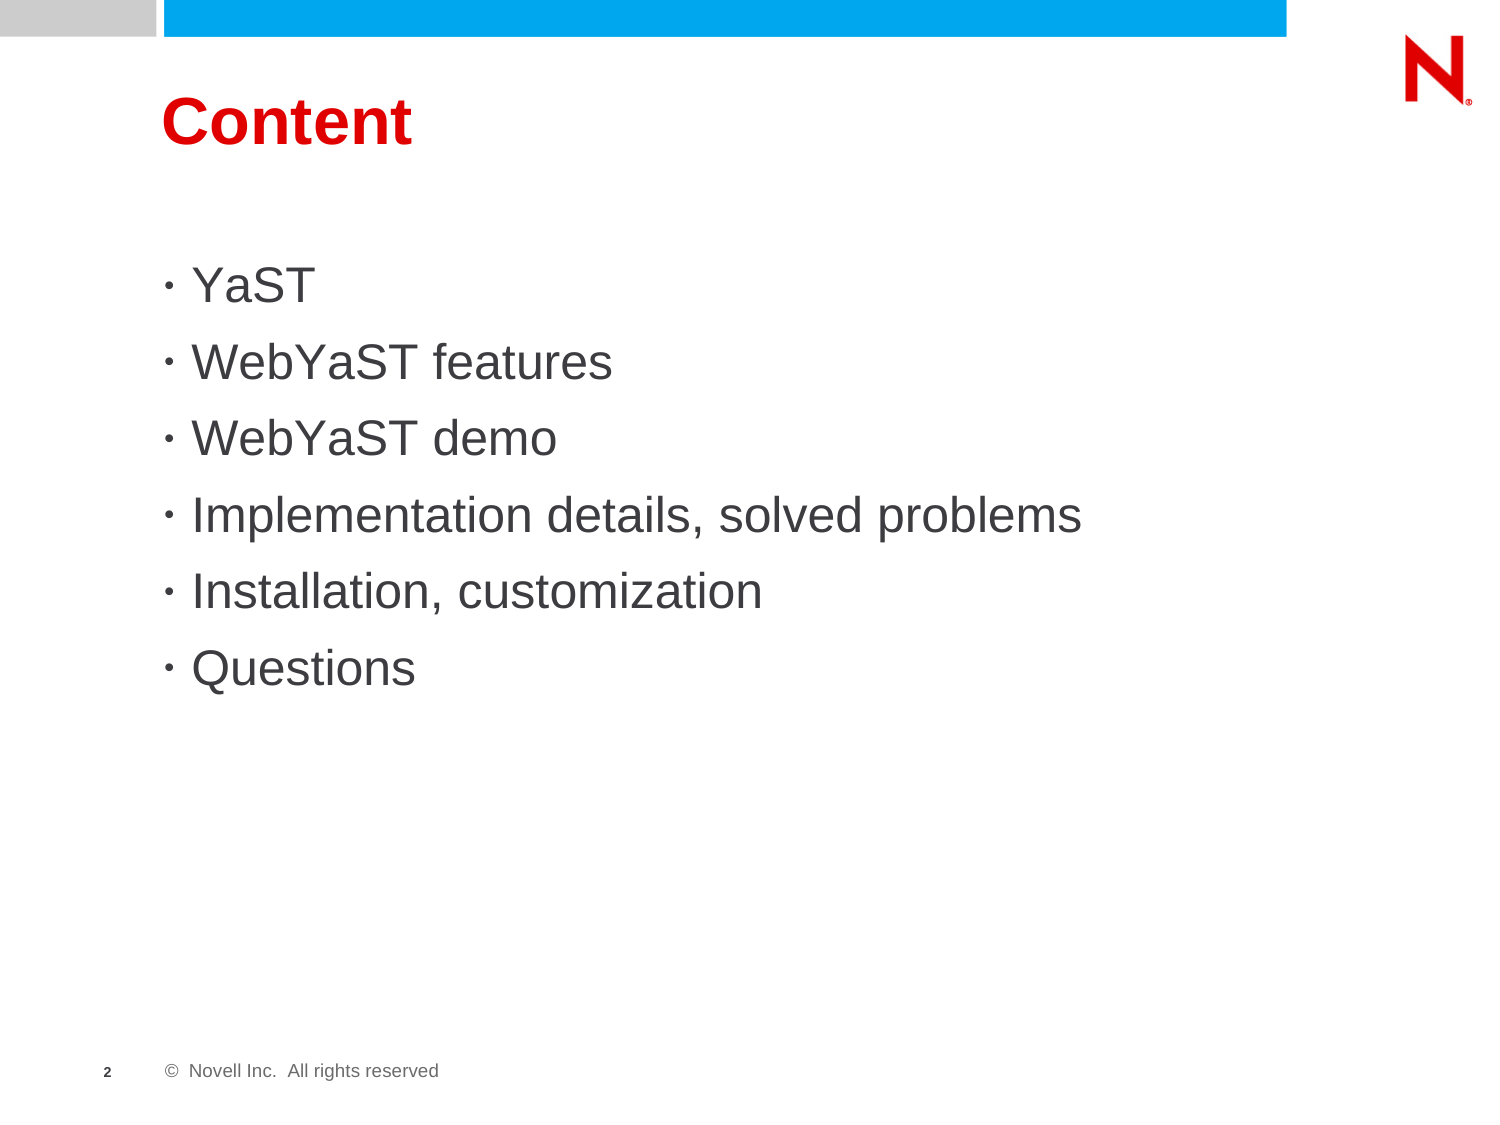

# Content
YaST
WebYaST features
WebYaST demo
Implementation details, solved problems
Installation, customization
Questions